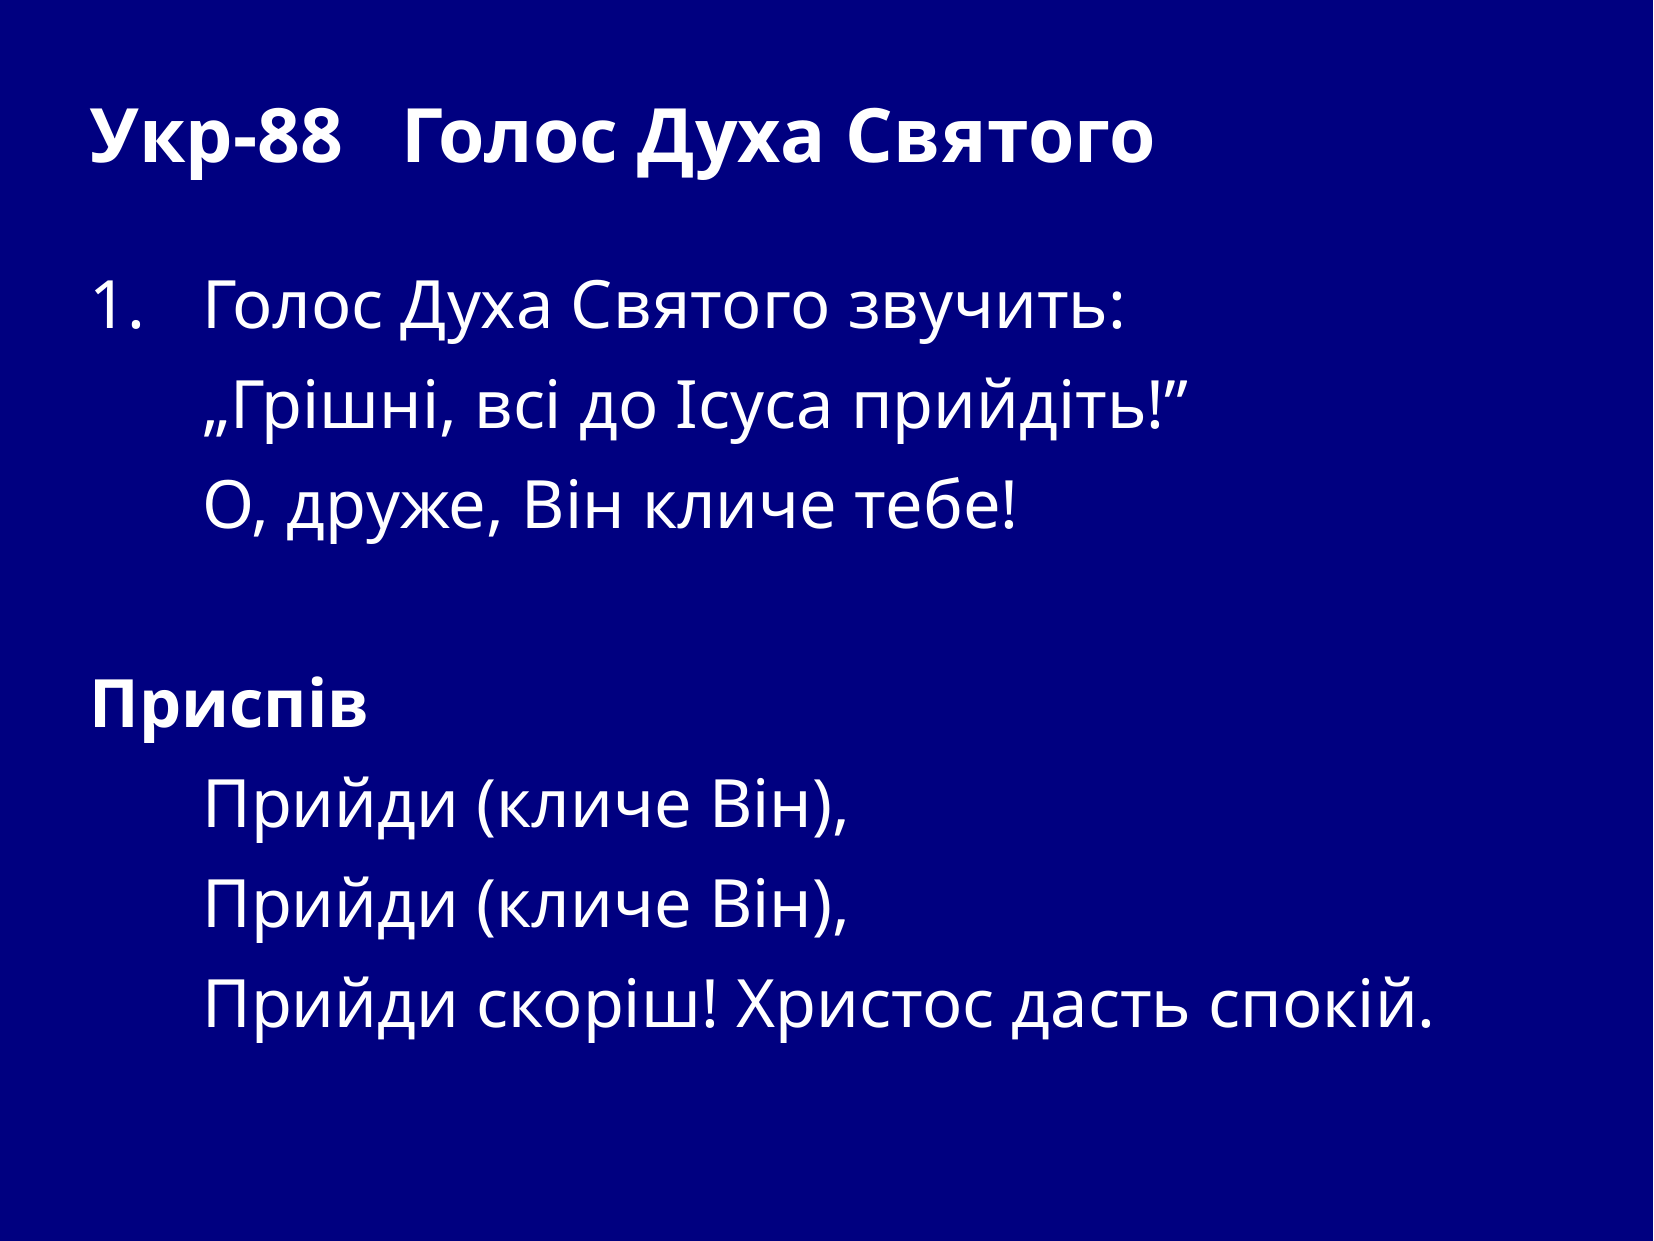

Укр-88 Голос Духа Святого
1.	Голос Духа Святого звучить:
	„Грішні, всі до Ісуса прийдіть!”
	О, друже, Він кличе тебе!
Приспів
	Прийди (кличе Він),
	Прийди (кличе Він),
	Прийди скоріш! Христос дасть спокій.